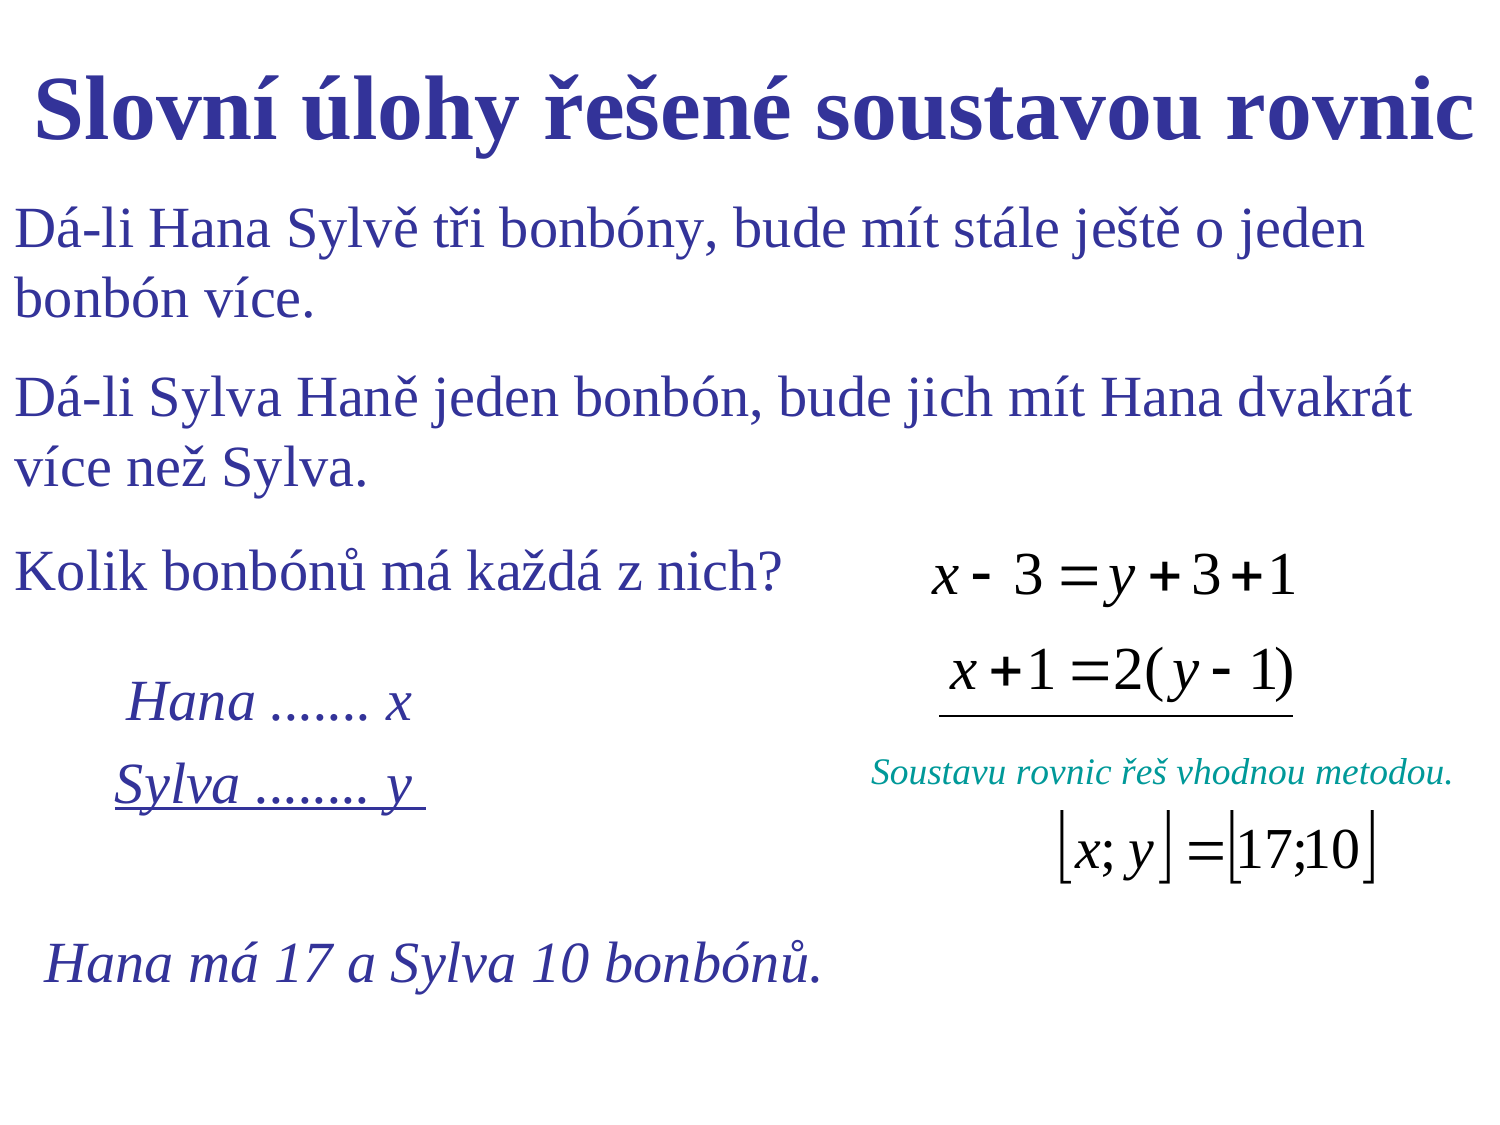

Slovní úlohy řešené soustavou rovnic
Dá-li Hana Sylvě tři bonbóny, bude mít stále ještě o jeden
bonbón více.
Dá-li Sylva Haně jeden bonbón, bude jich mít Hana dvakrát
více než Sylva.
Kolik bonbónů má každá z nich?
Hana ....... x
Sylva ........ y
Soustavu rovnic řeš vhodnou metodou.
Hana má 17 a Sylva 10 bonbónů.